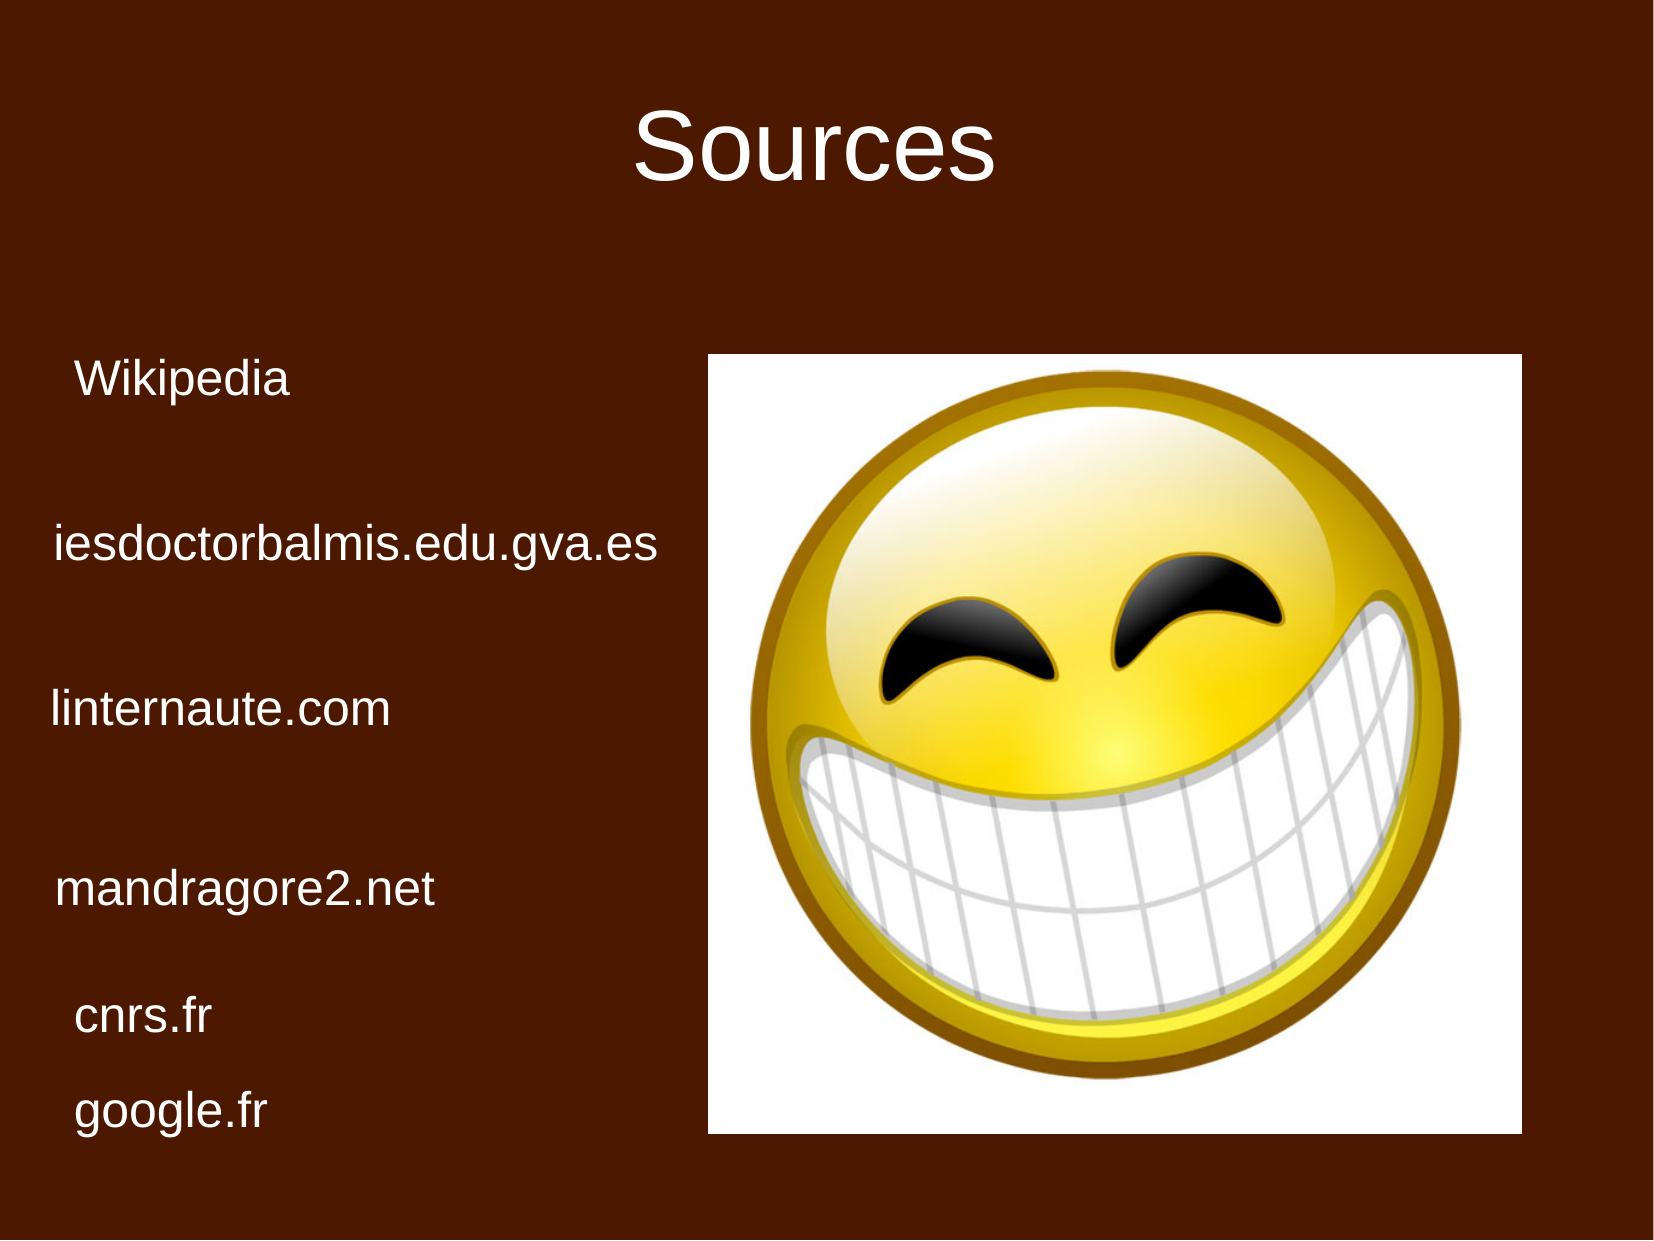

Sources
Wikipedia
iesdoctorbalmis.edu.gva.es
linternaute.com
mandragore2.net
cnrs.fr
google.fr